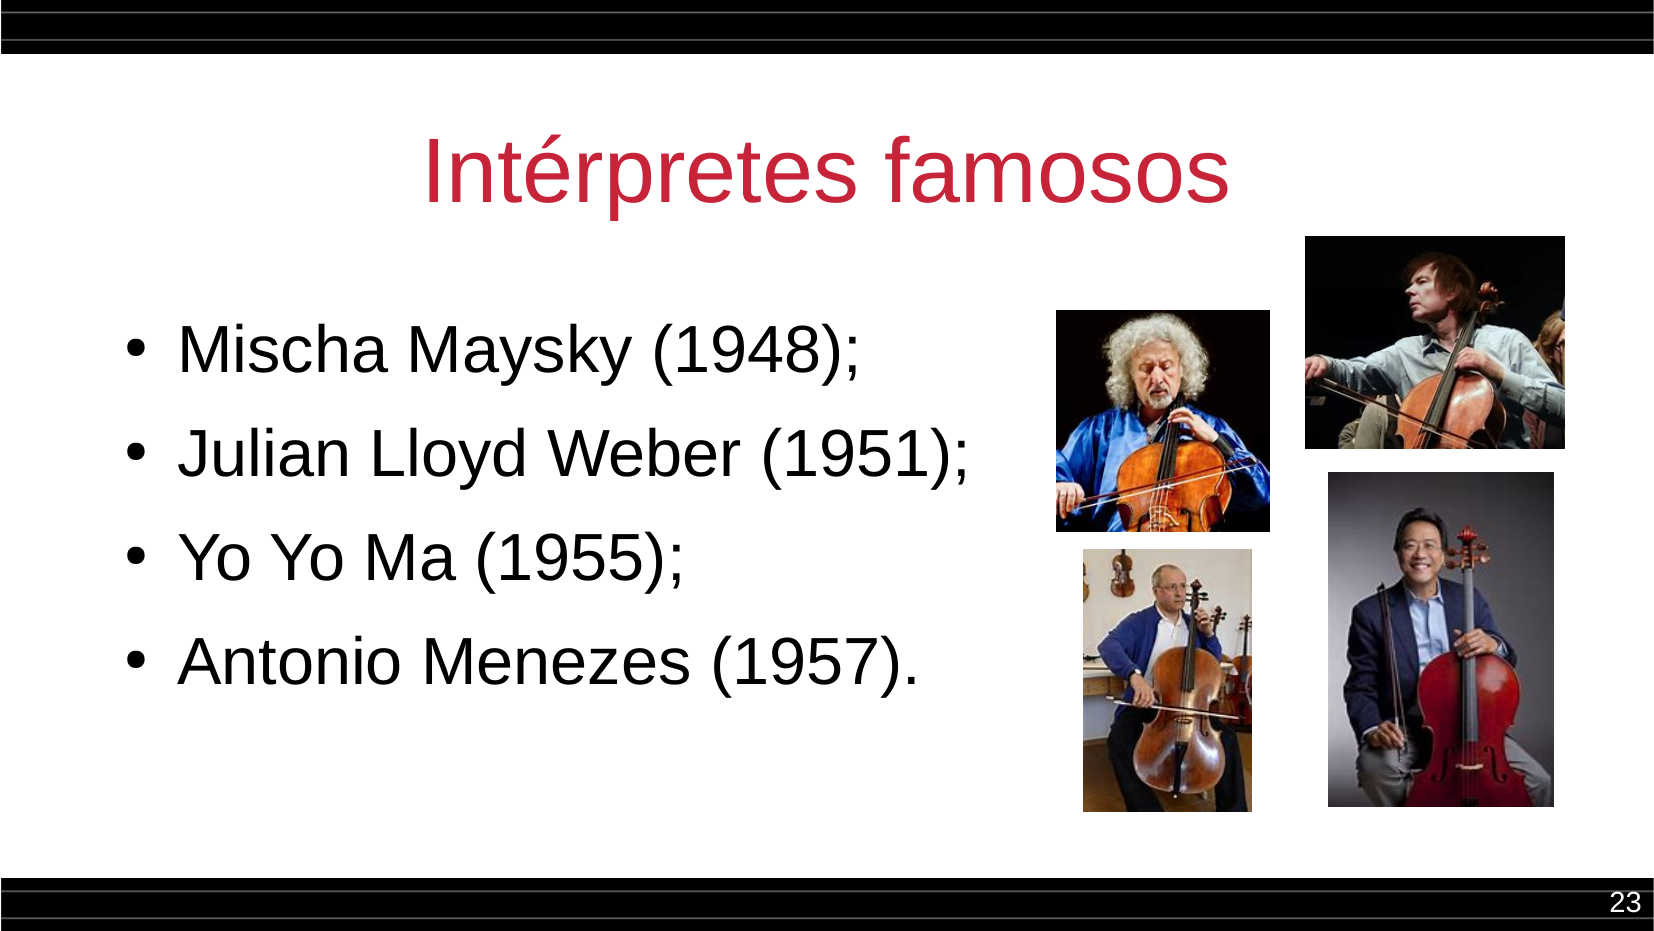

# Intérpretes famosos
Mischa Maysky (1948);
Julian Lloyd Weber (1951);
Yo Yo Ma (1955);
Antonio Menezes (1957).